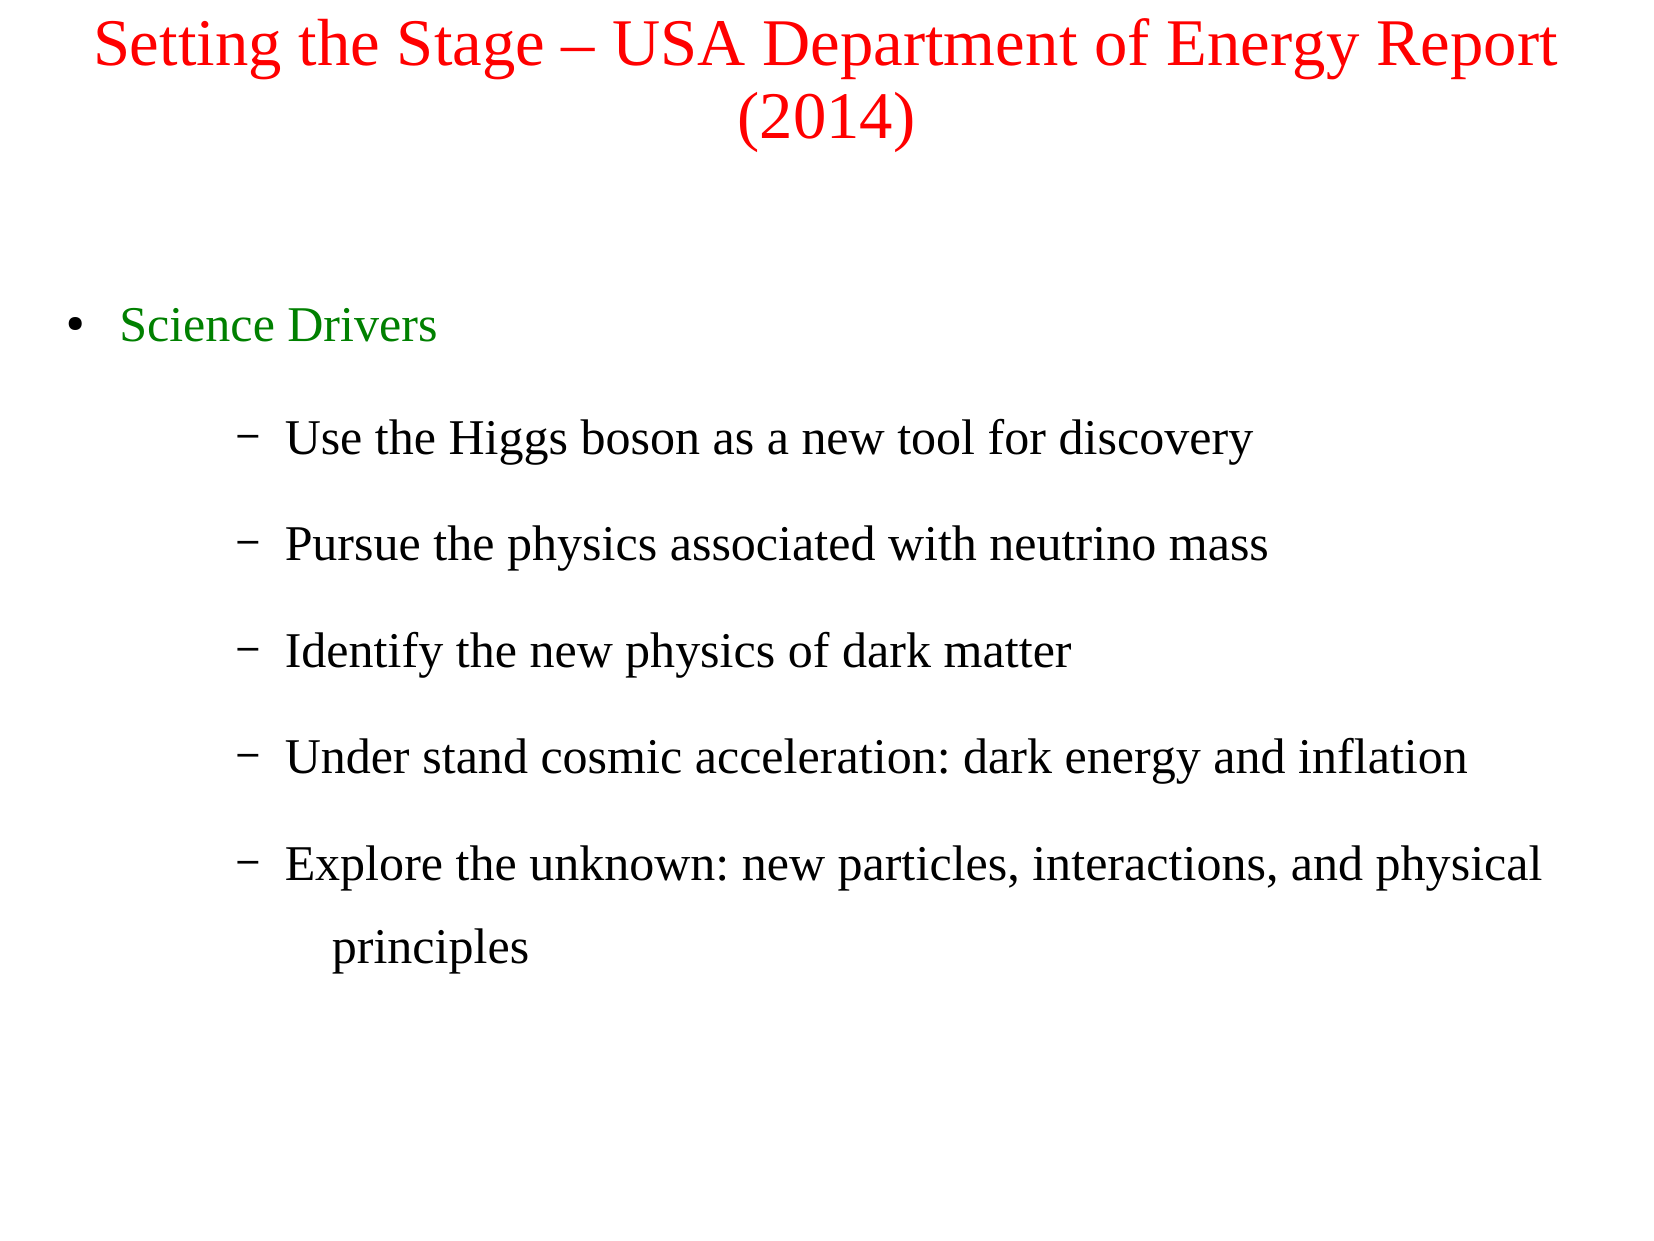

# Setting the Stage – USA Department of Energy Report (2014)
Science Drivers
Use the Higgs boson as a new tool for discovery
Pursue the physics associated with neutrino mass
Identify the new physics of dark matter
Under stand cosmic acceleration: dark energy and inflation
Explore the unknown: new particles, interactions, and physical principles